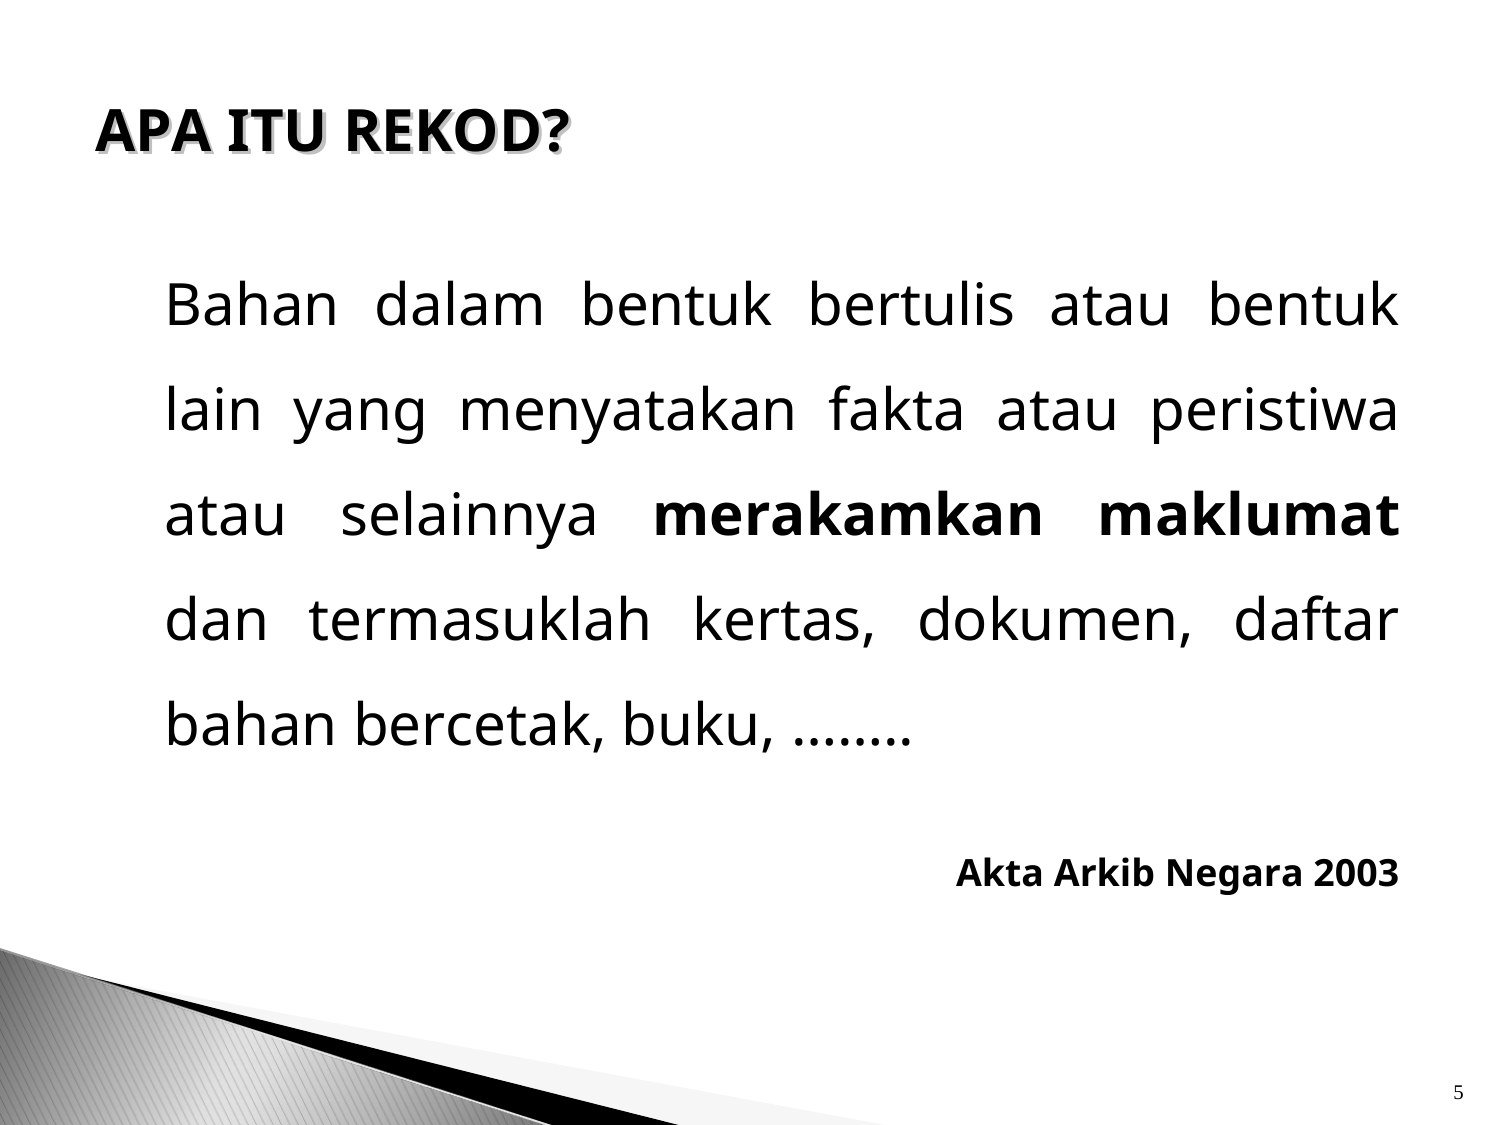

APA ITU REKOD?
# Bahan dalam bentuk bertulis atau bentuk lain yang menyatakan fakta atau peristiwa atau selainnya merakamkan maklumat dan termasuklah kertas, dokumen, daftar bahan bercetak, buku, ……..
Akta Arkib Negara 2003